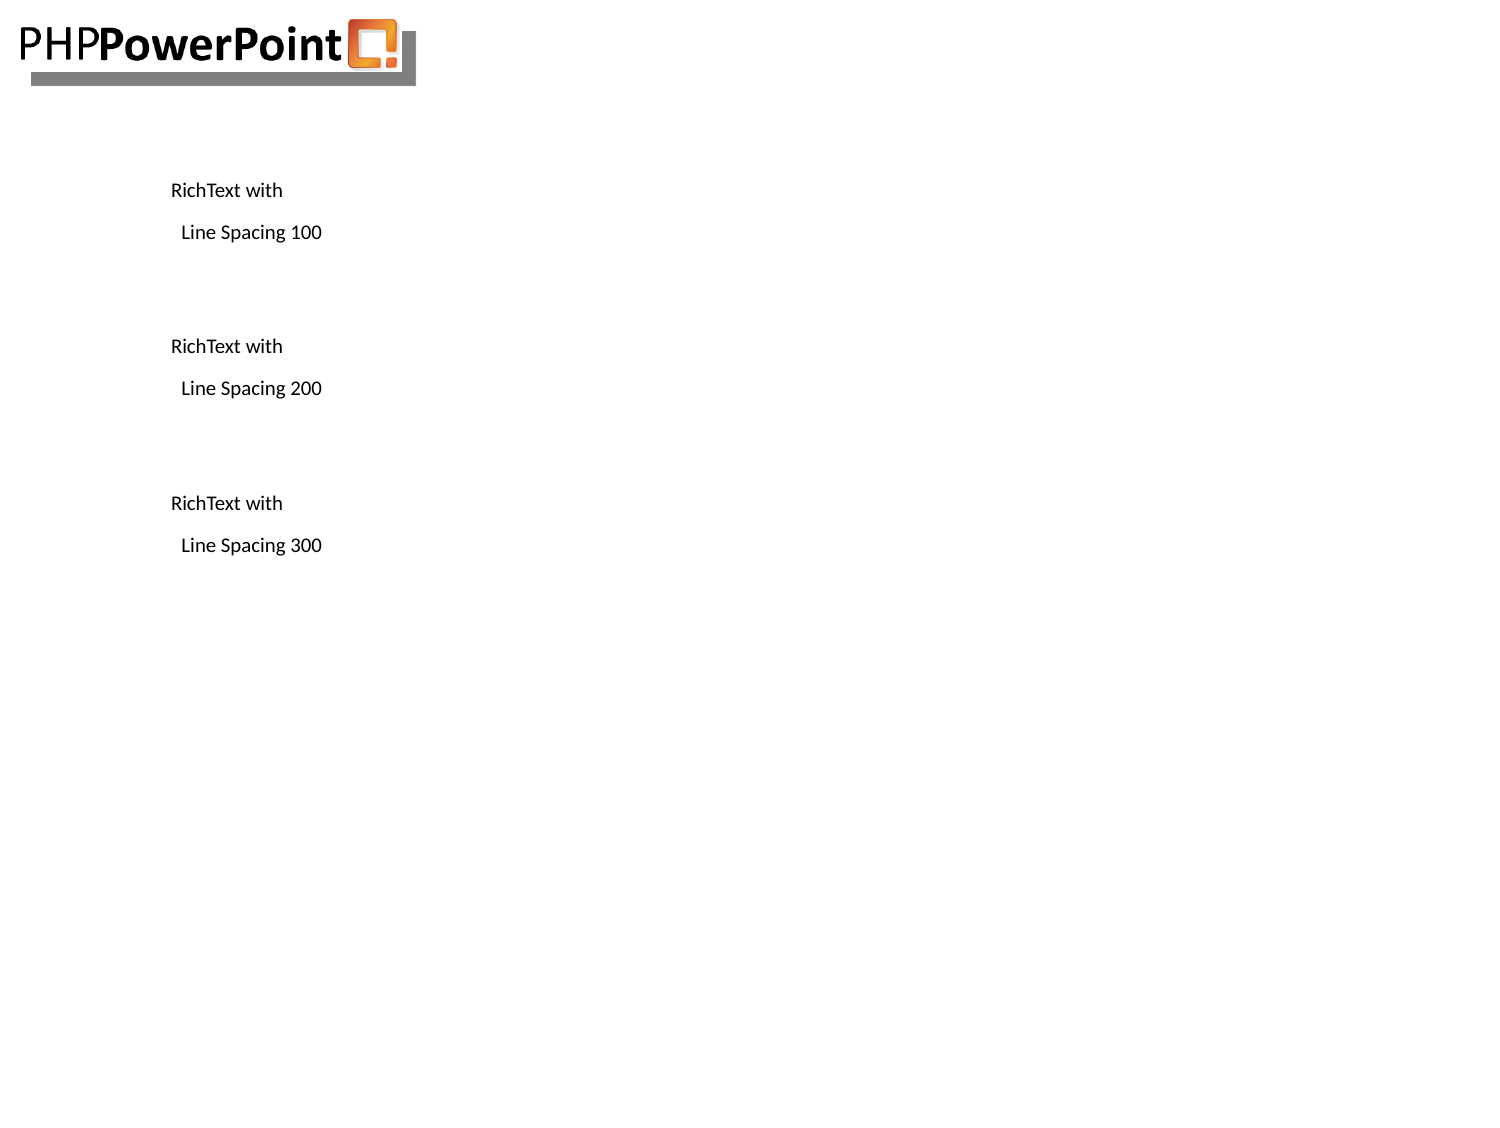

RichText with
 Line Spacing 100
RichText with
 Line Spacing 200
RichText with
 Line Spacing 300